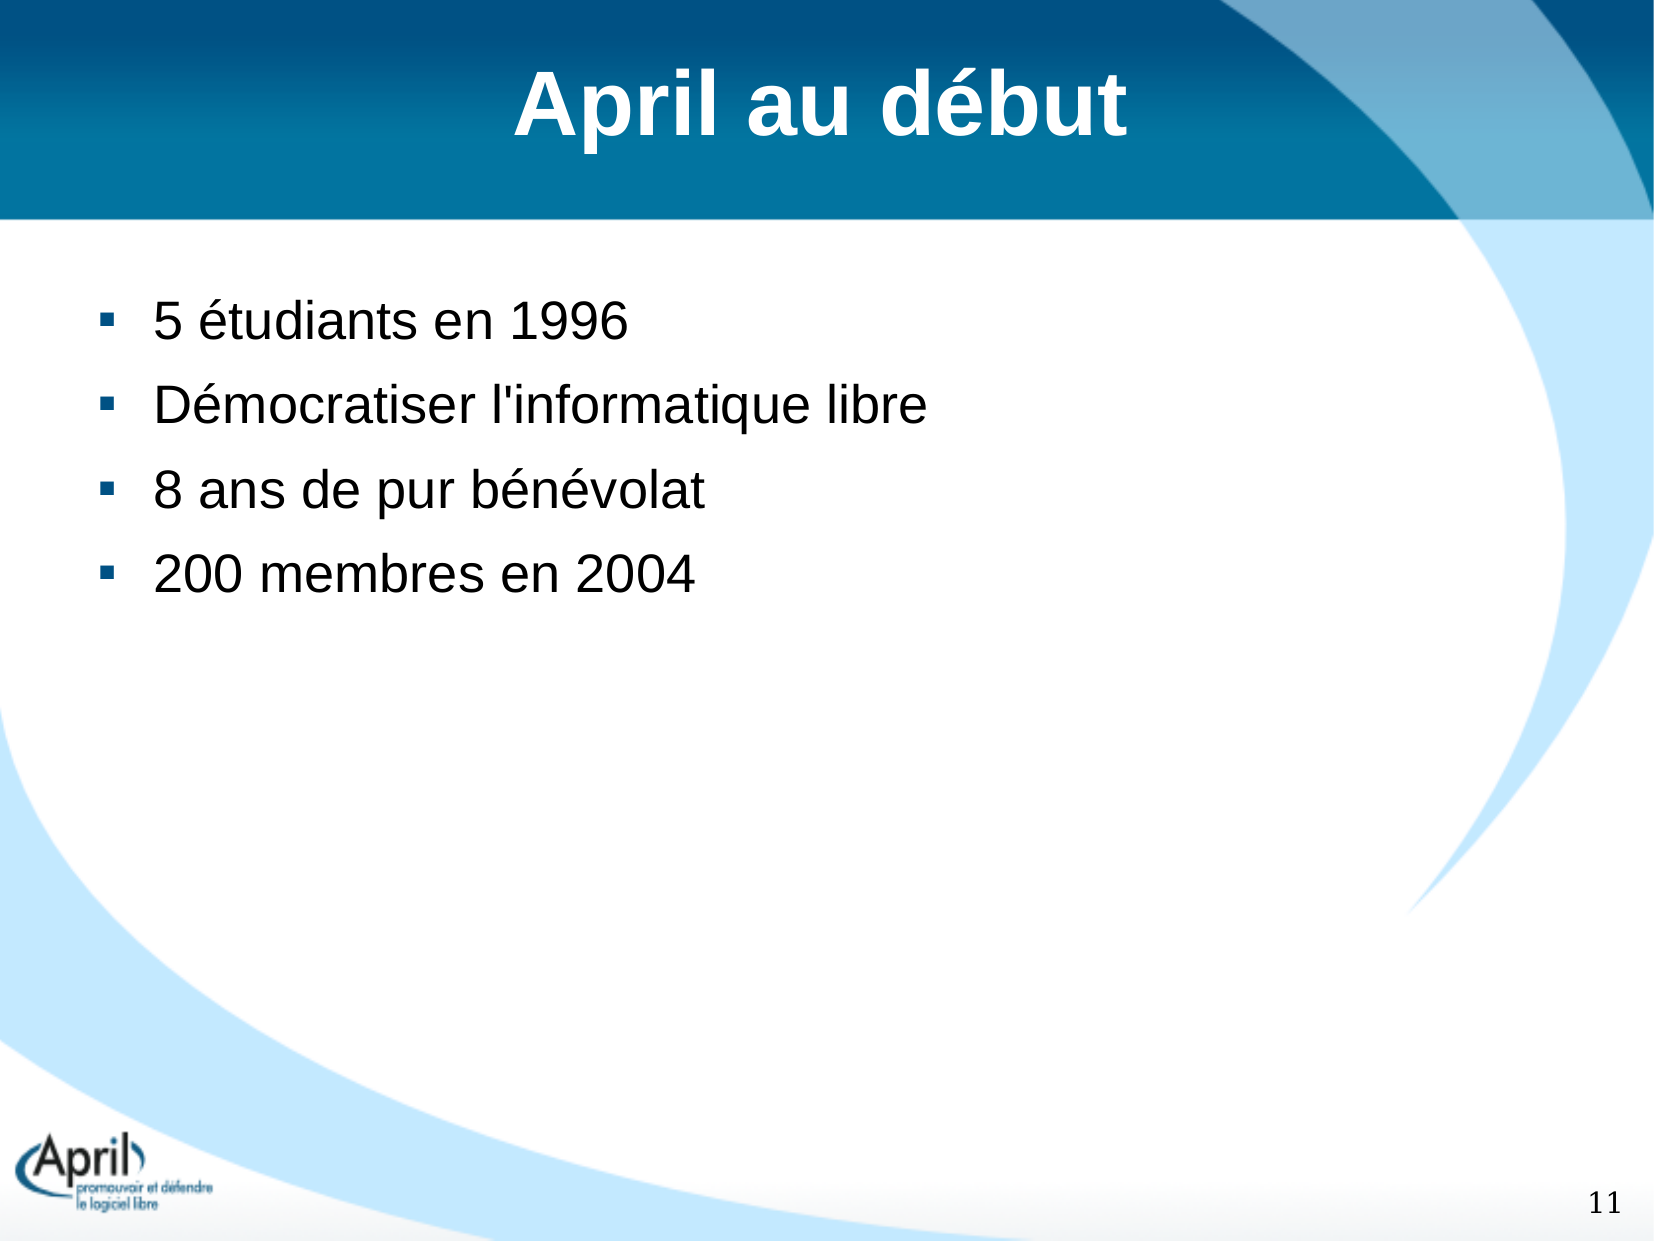

# April au début
5 étudiants en 1996
Démocratiser l'informatique libre
8 ans de pur bénévolat
200 membres en 2004
11